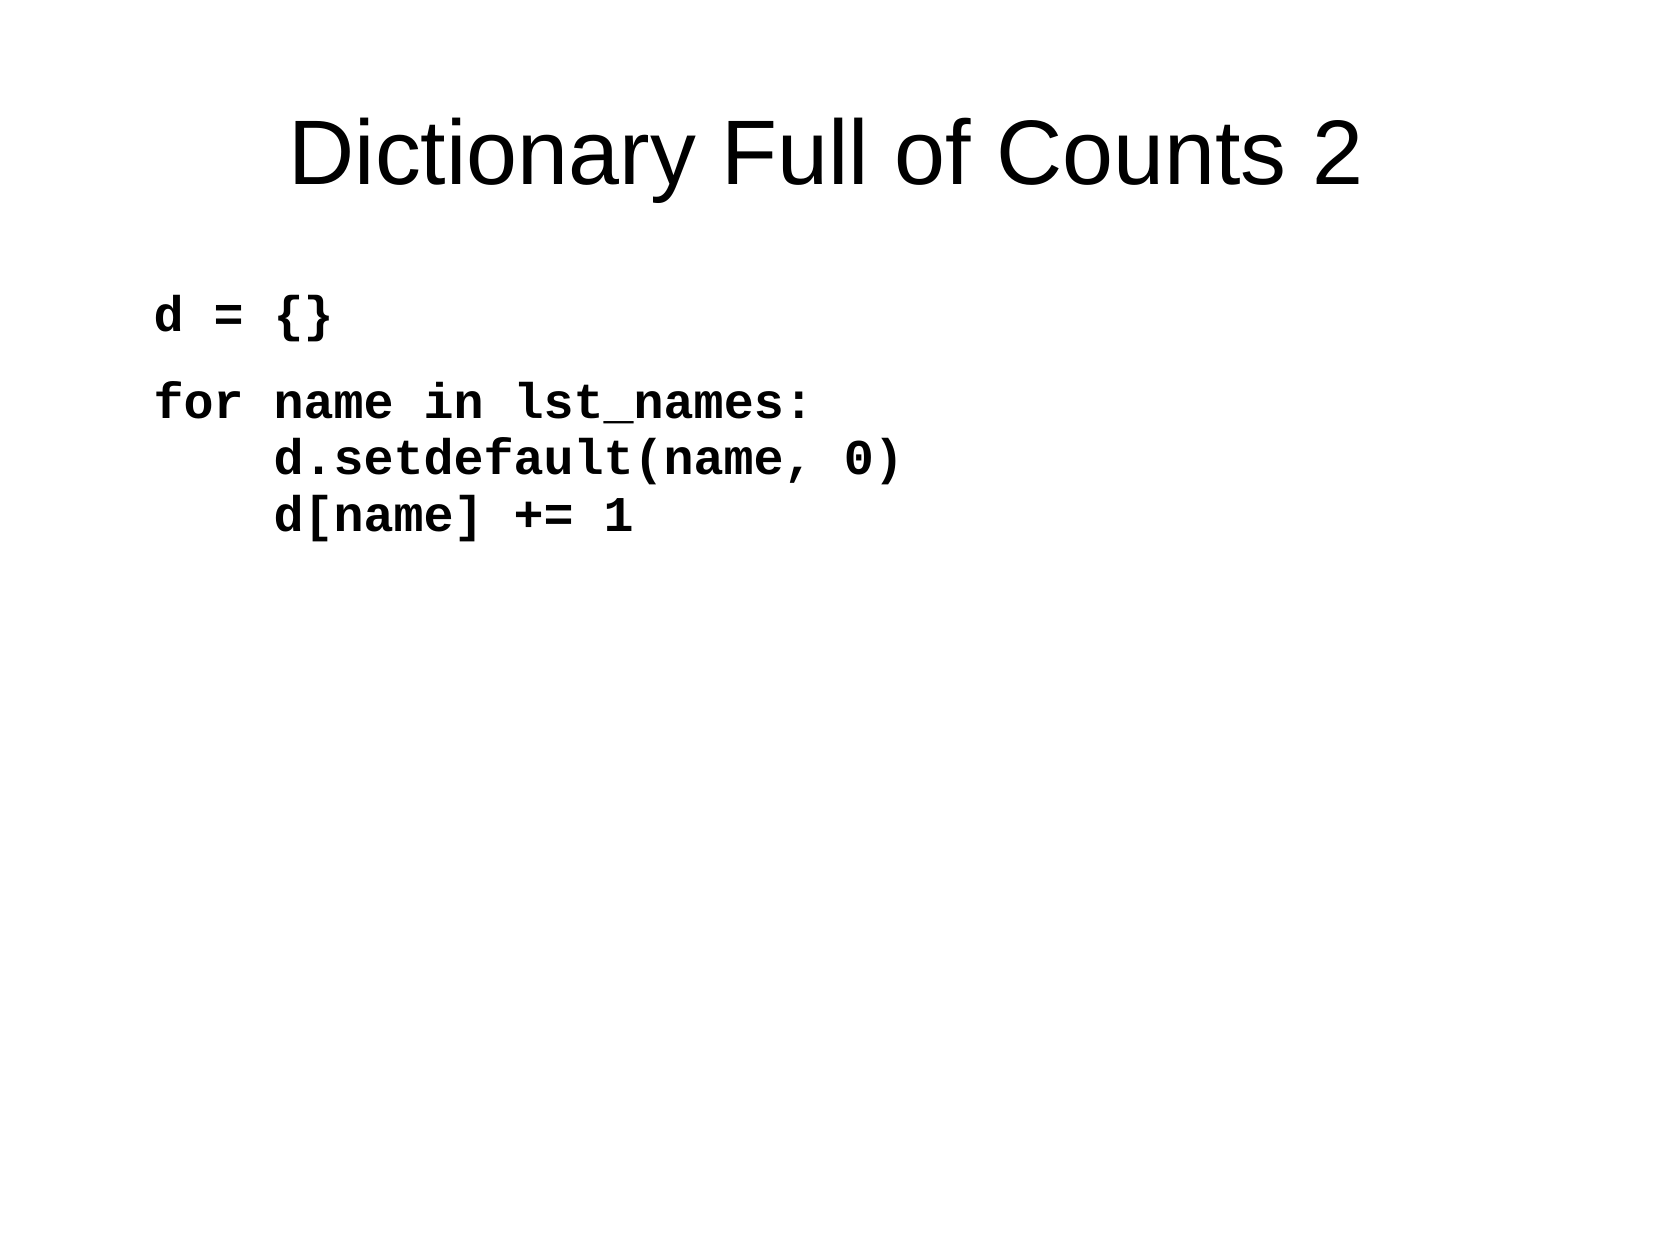

# Dictionary Full of Counts 2
d = {}
for name in lst_names:
 d.setdefault(name, 0)
 d[name] += 1